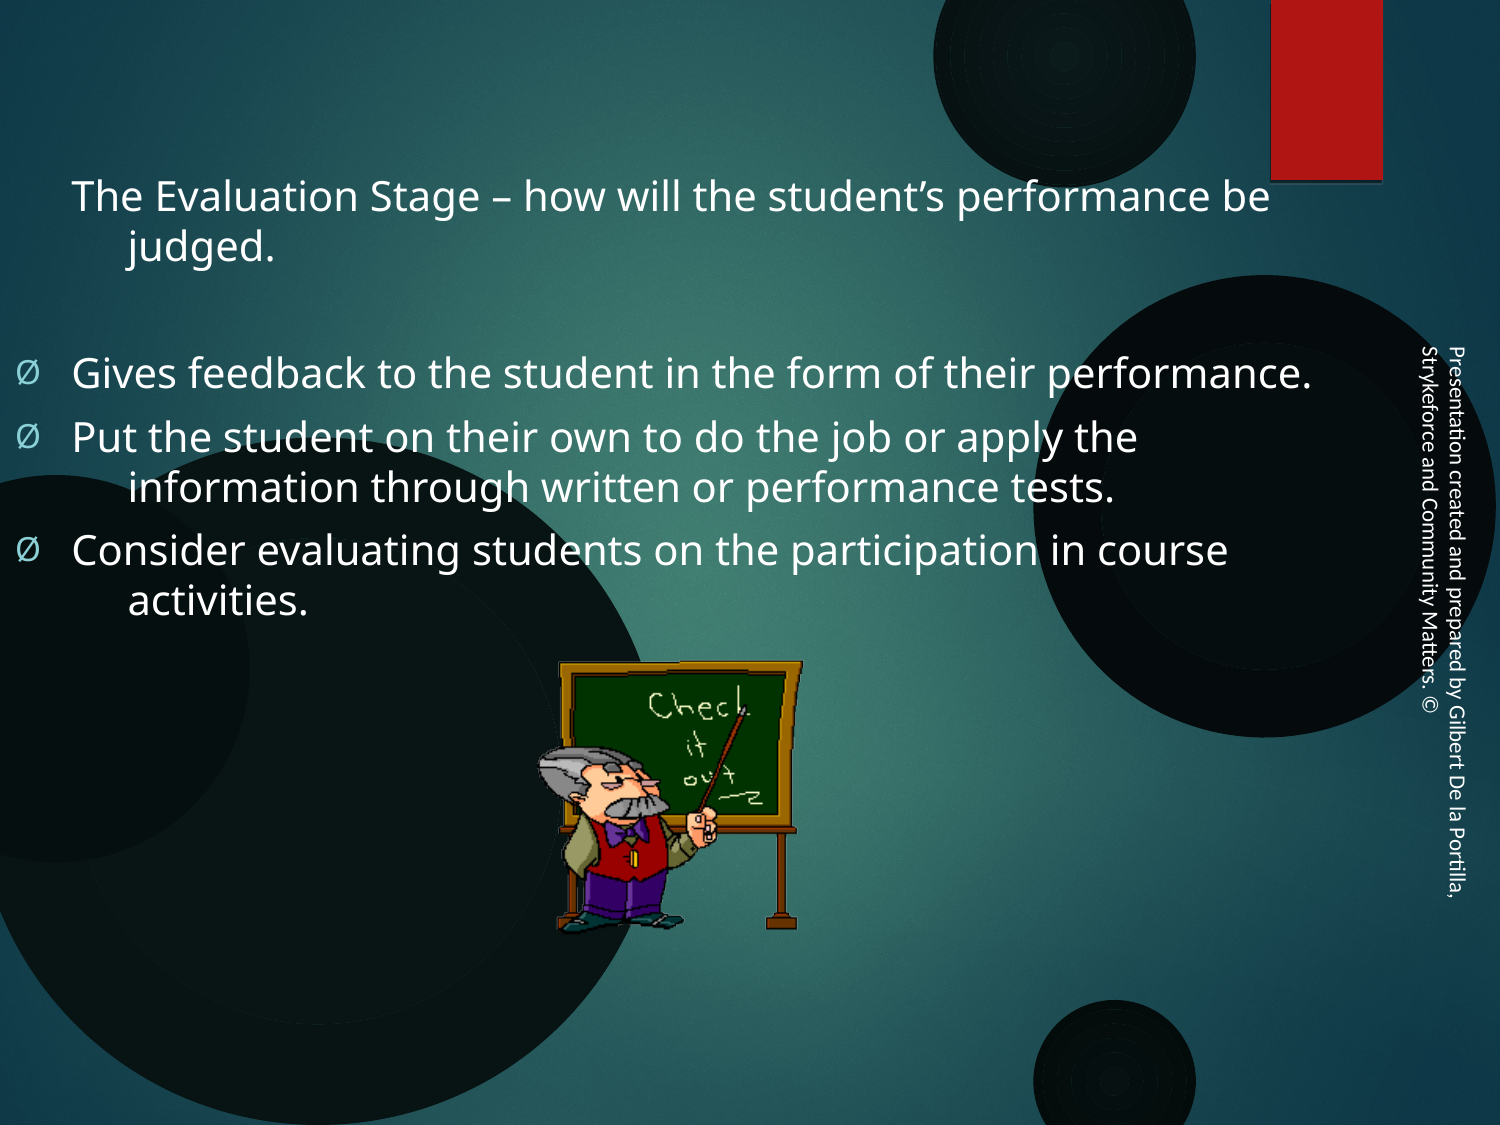

# The Evaluation Stage – how will the student’s performance be judged.
Gives feedback to the student in the form of their performance.
Put the student on their own to do the job or apply the information through written or performance tests.
Consider evaluating students on the participation in course activities.
Presentation created and prepared by Gilbert De la Portilla, Strykeforce and Community Matters. ©